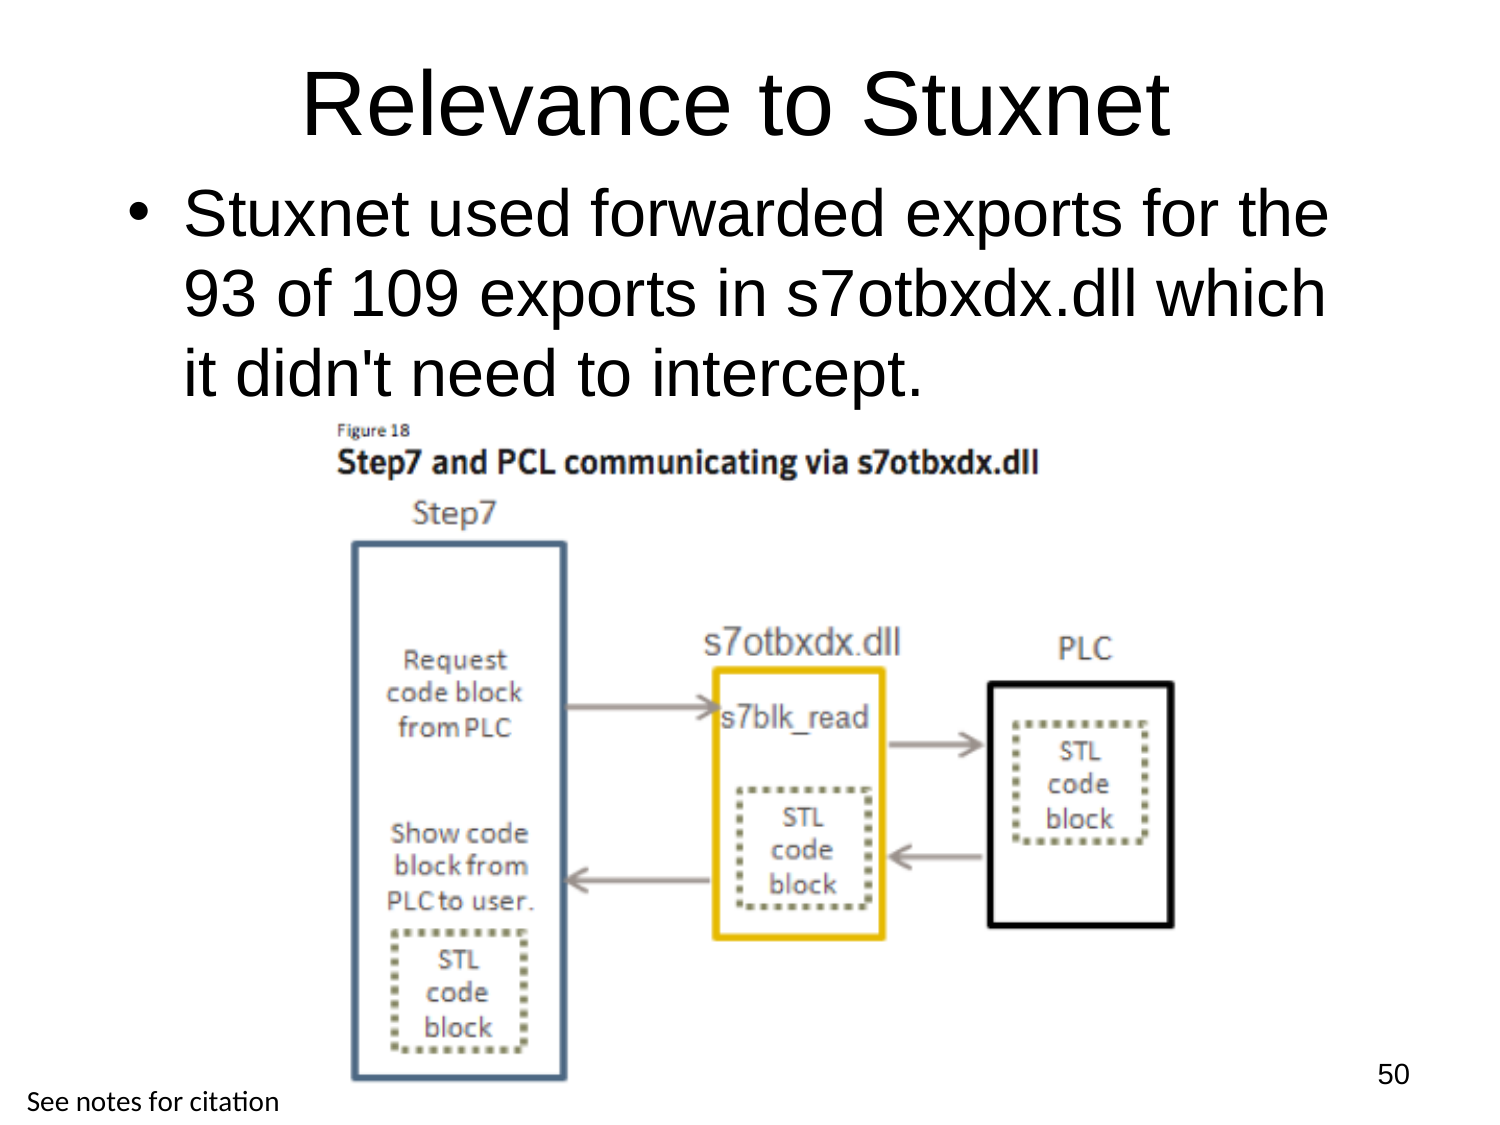

# Relevance to Stuxnet
Stuxnet used forwarded exports for the 93 of 109 exports in s7otbxdx.dll which it didn't need to intercept.
See notes for citation